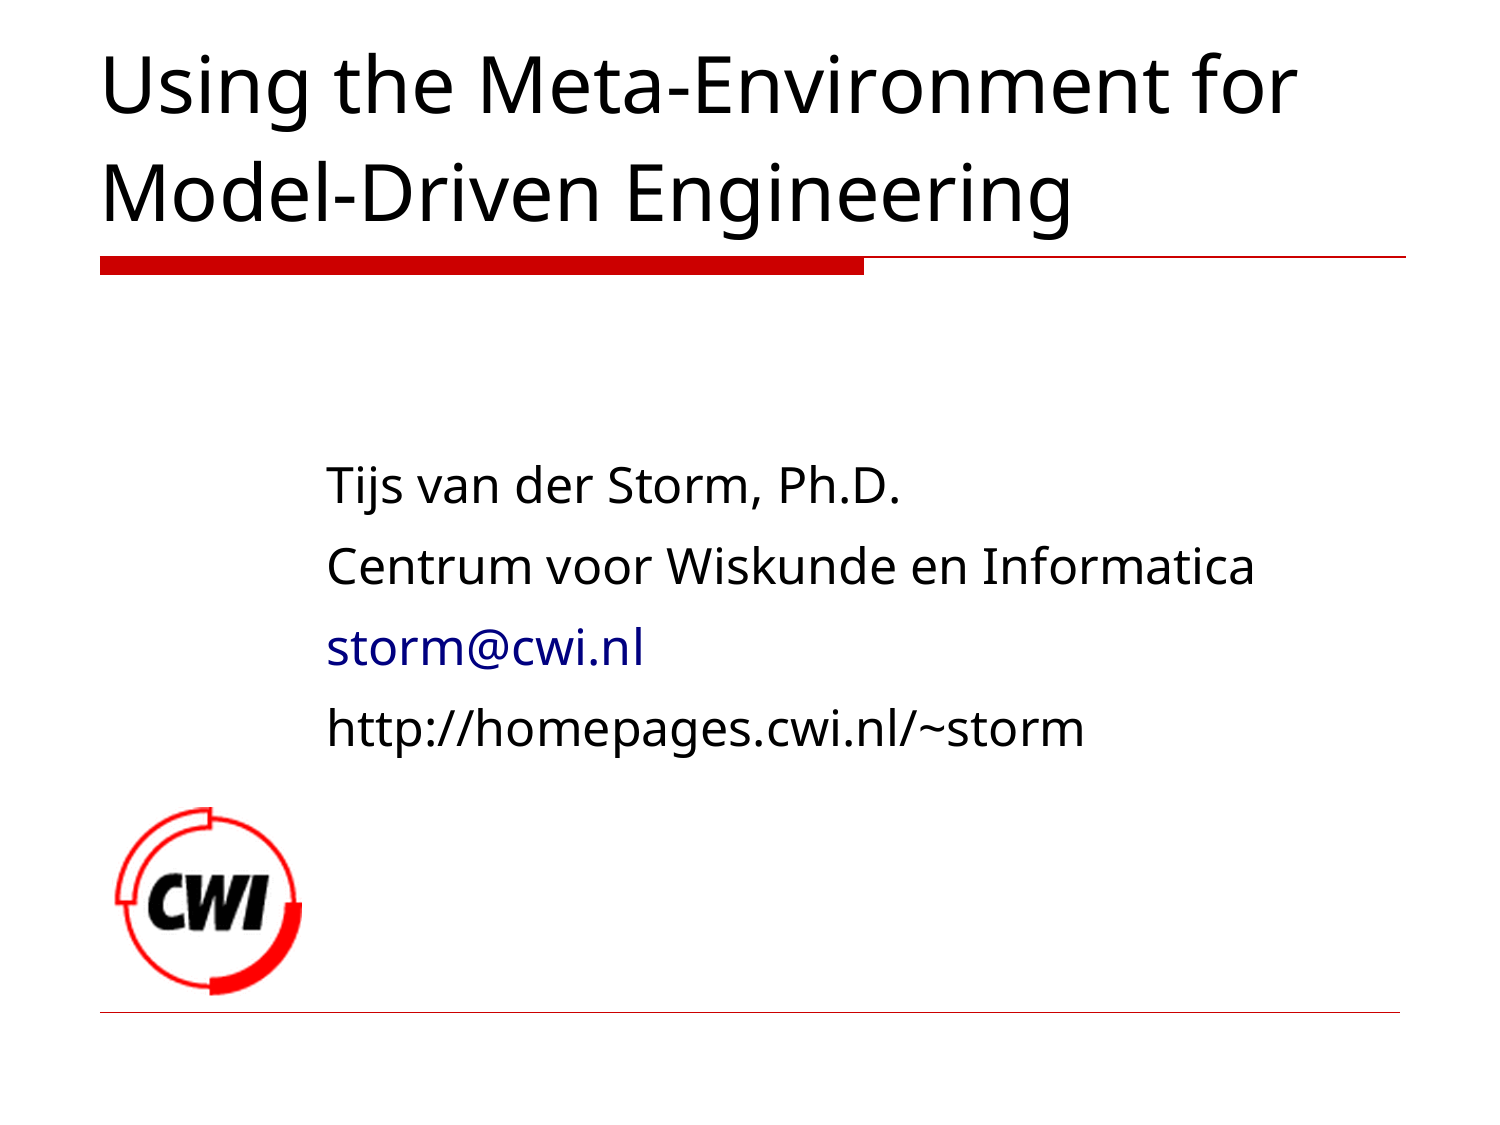

# Using the Meta-Environment for Model-Driven Engineering
Tijs van der Storm, Ph.D.
Centrum voor Wiskunde en Informatica
storm@cwi.nl
http://homepages.cwi.nl/~storm